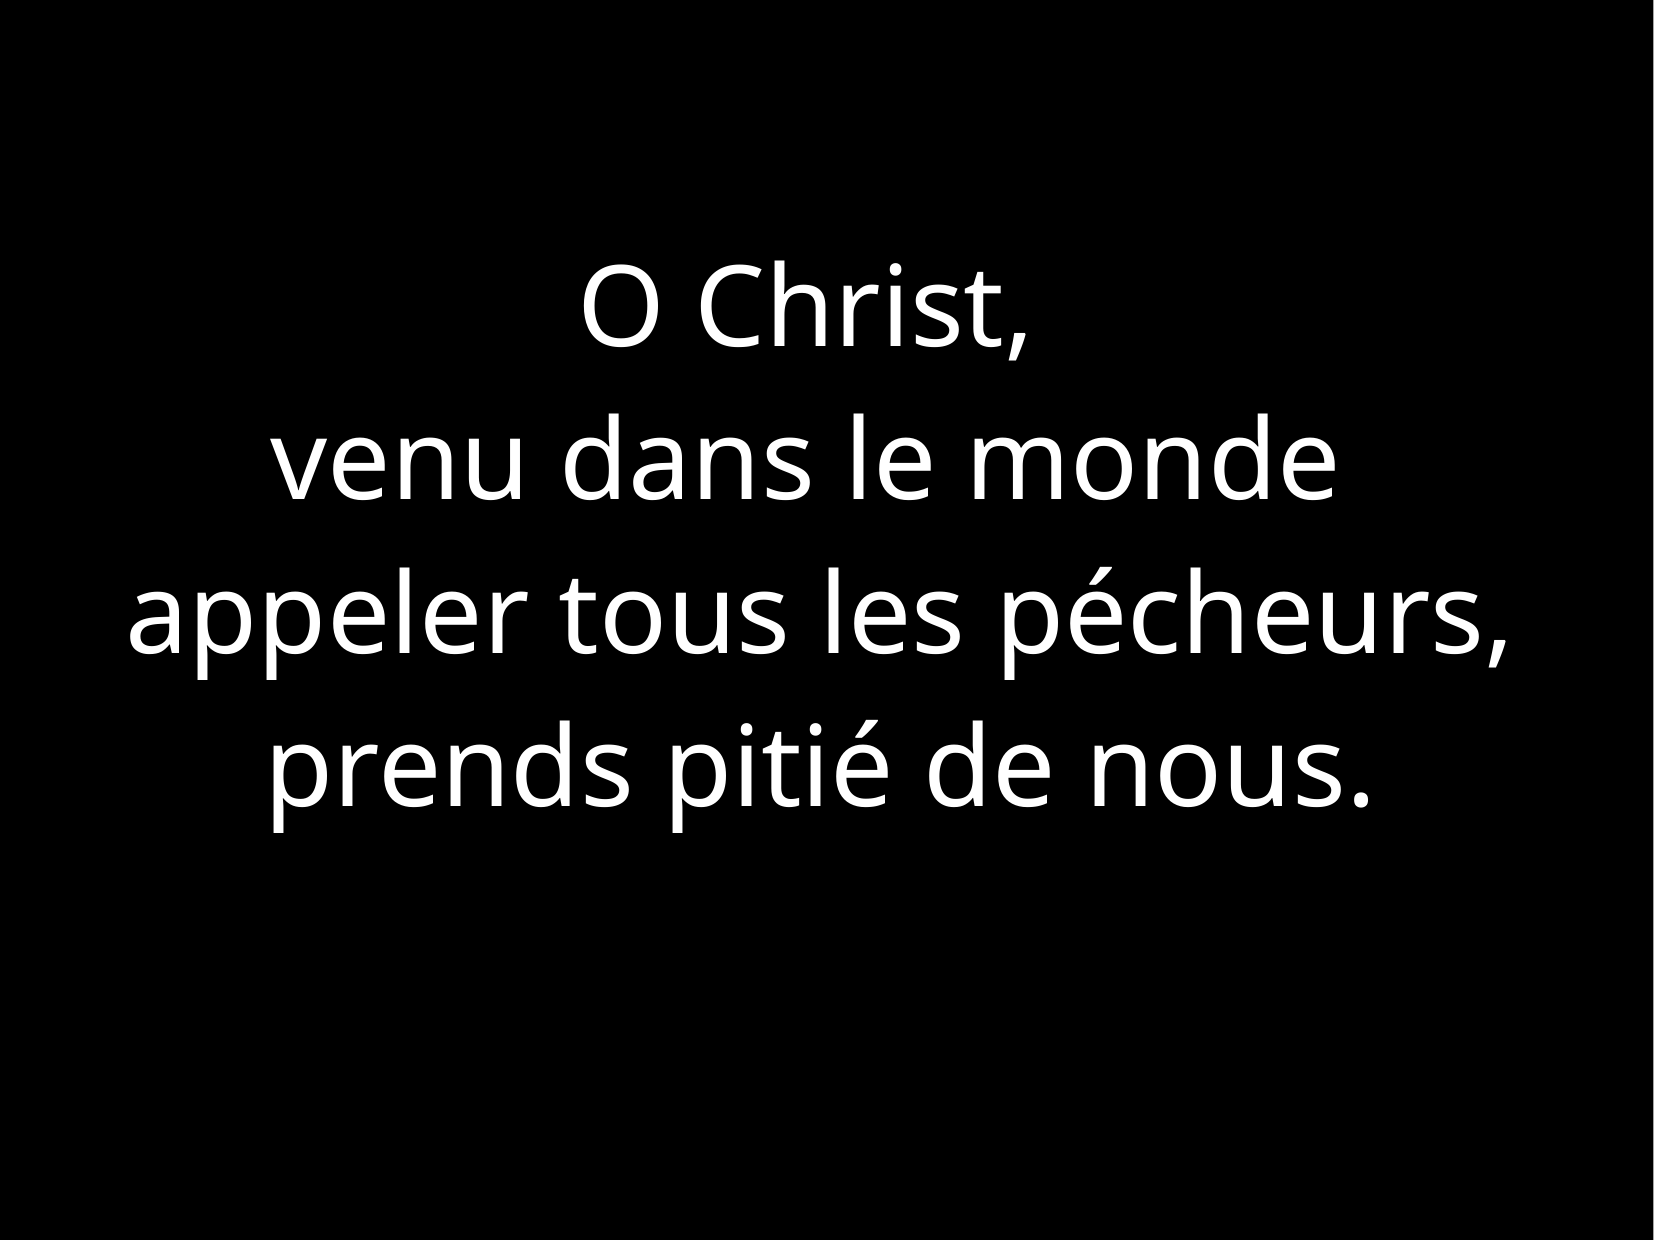

# O Christ,
venu dans le monde
appeler tous les pécheurs,
prends pitié de nous.